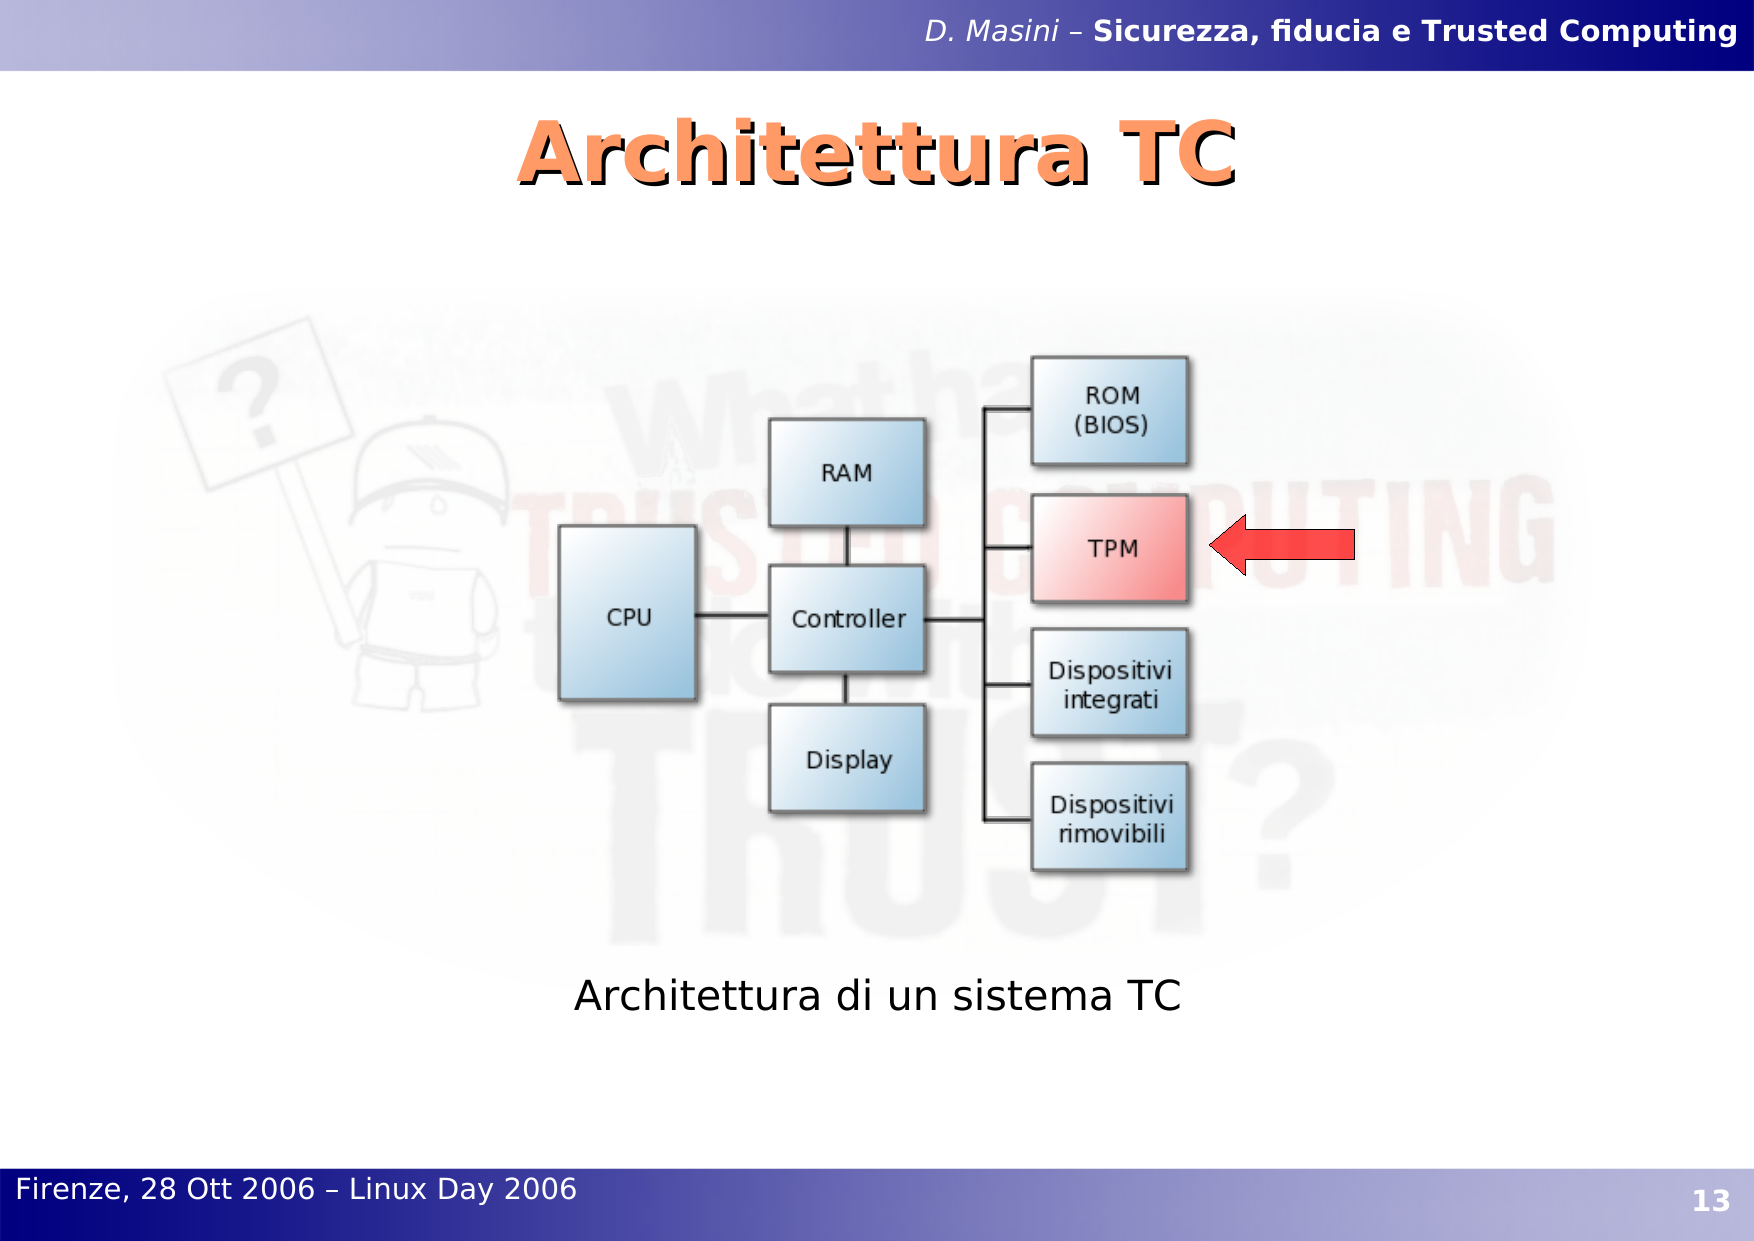

D. Masini – Sicurezza, fiducia e Trusted Computing
# Architettura TC
Architettura di un sistema TC
Firenze, 28 Ott 2006 – Linux Day 2006